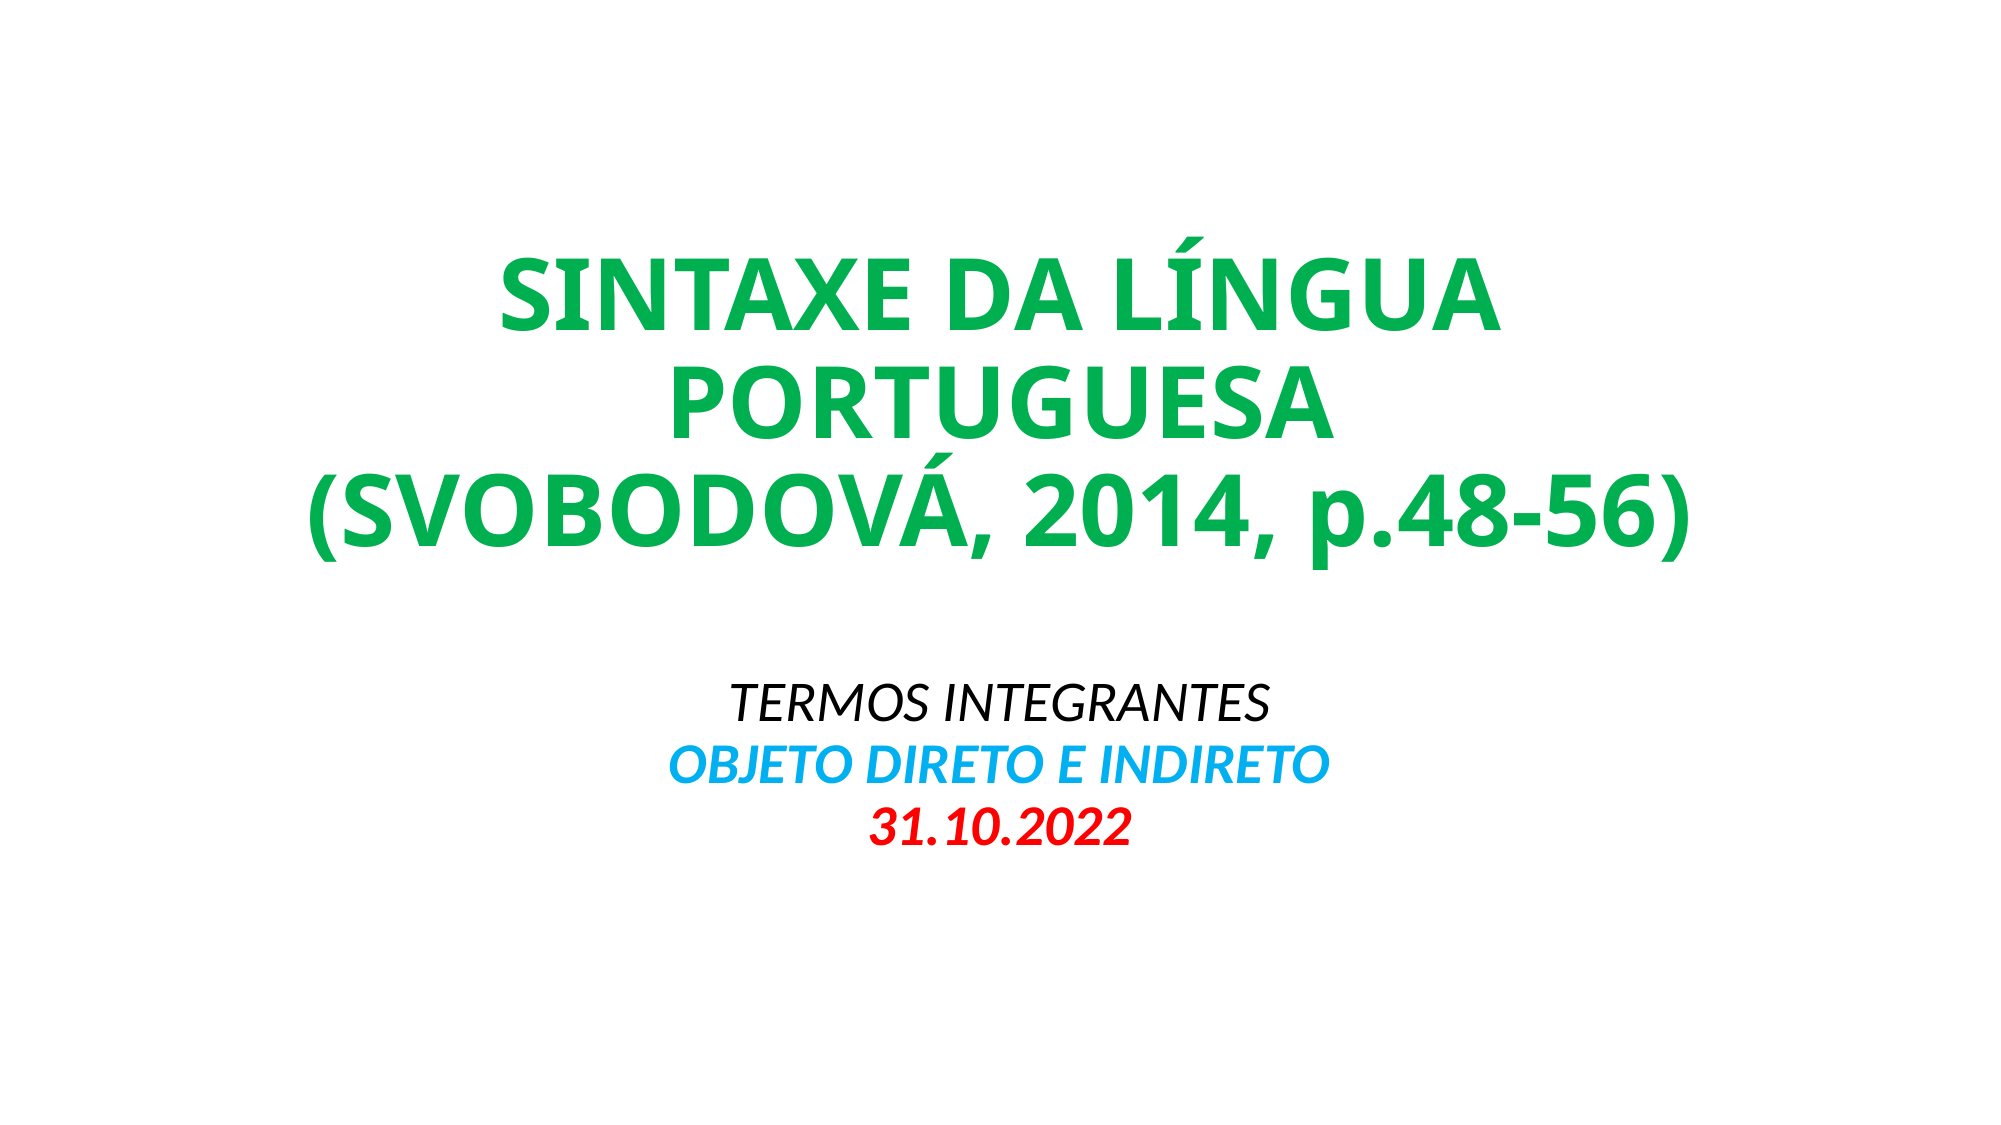

# SINTAXE DA LÍNGUA PORTUGUESA (SVOBODOVÁ, 2014, p.48-56)
TERMOS INTEGRANTES
OBJETO DIRETO E INDIRETO
31.10.2022